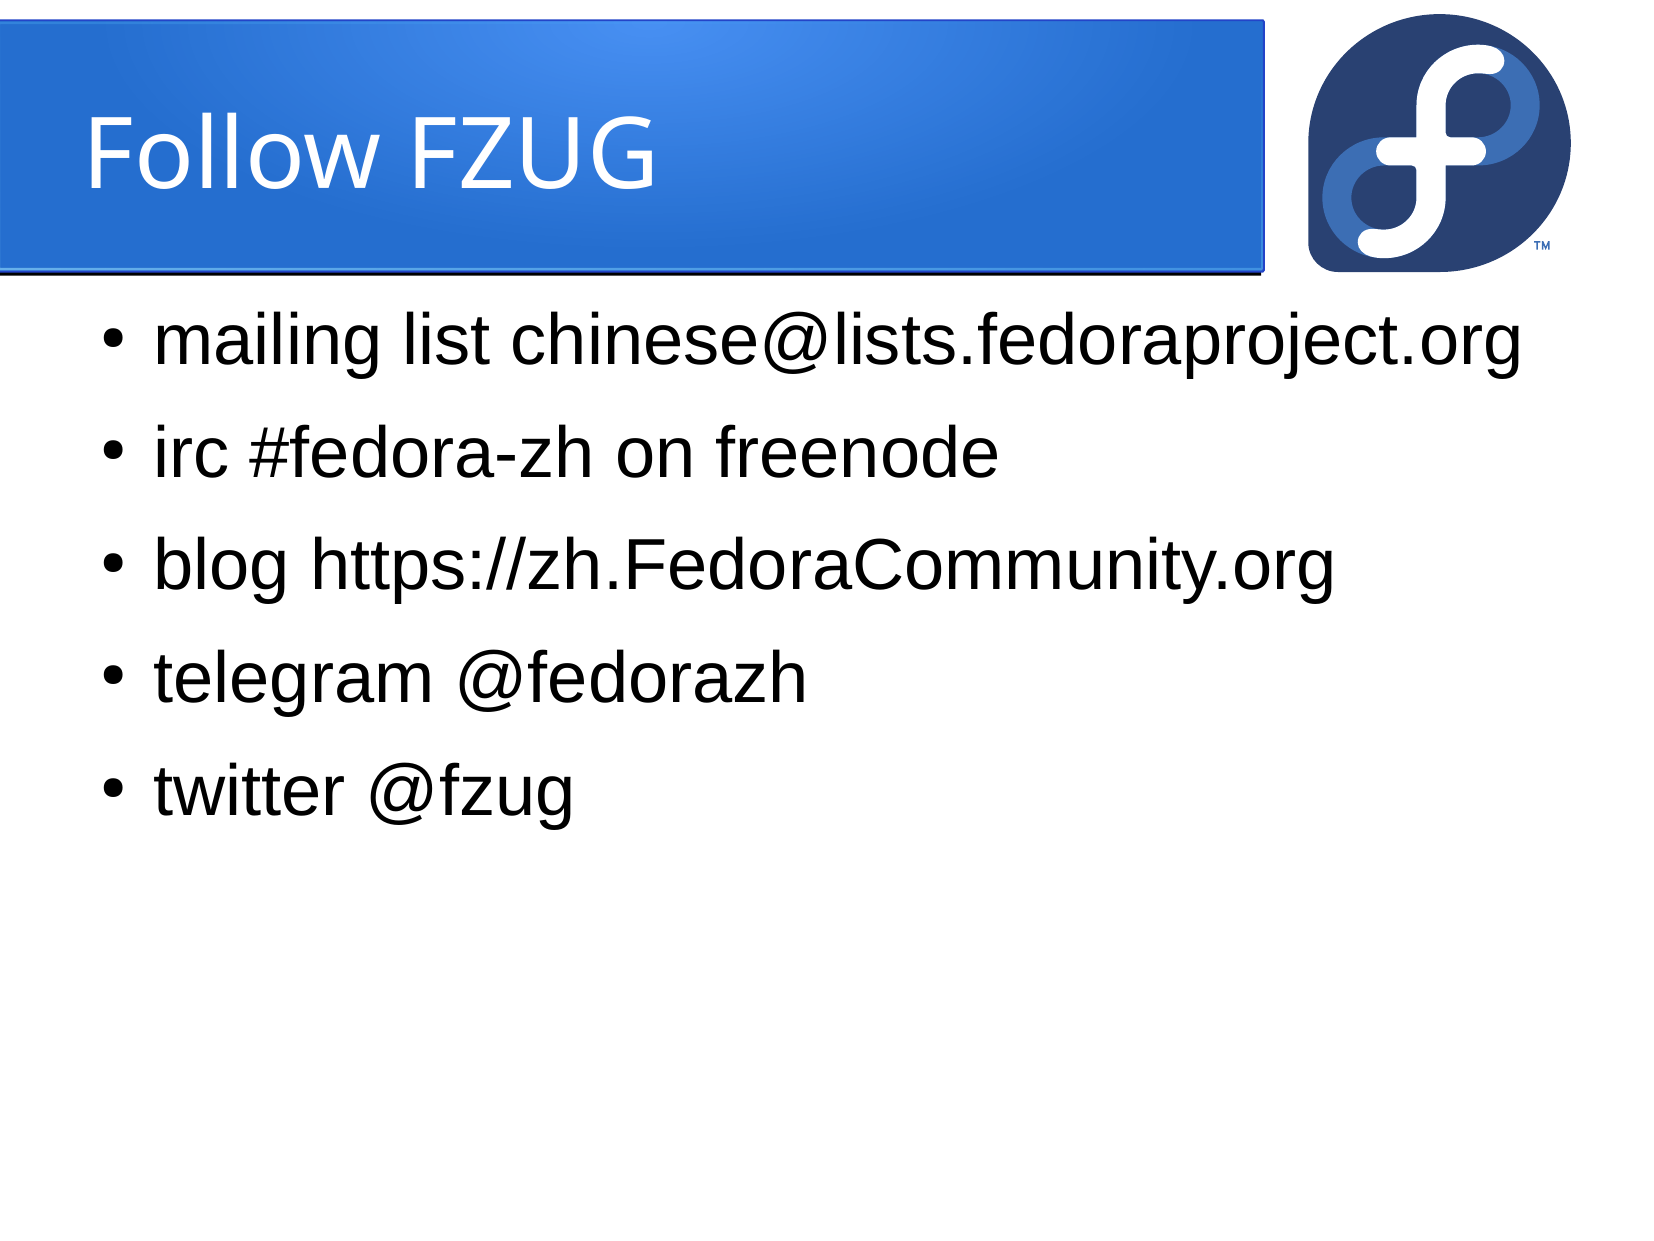

# Follow FZUG
mailing list chinese@lists.fedoraproject.org
irc #fedora-zh on freenode
blog https://zh.FedoraCommunity.org
telegram @fedorazh
twitter @fzug